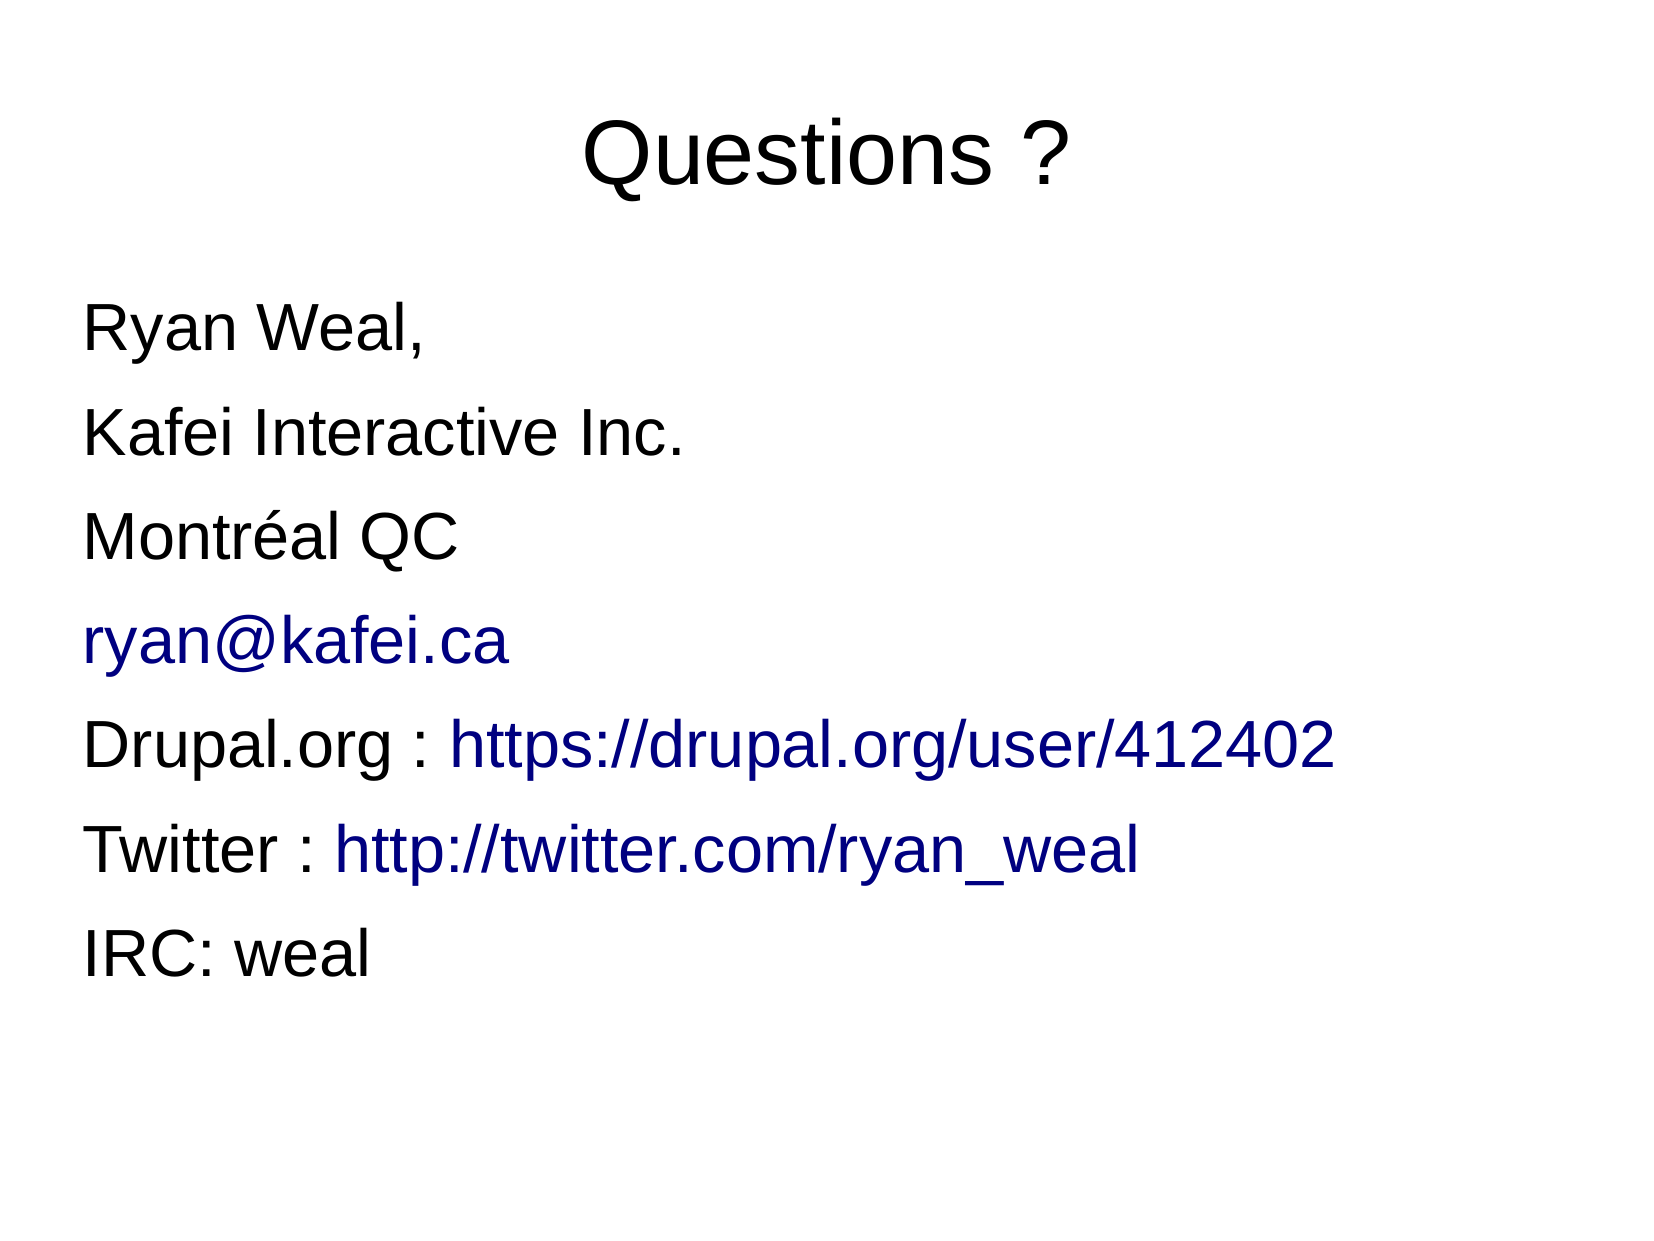

# Questions ?
Ryan Weal,
Kafei Interactive Inc.
Montréal QC
ryan@kafei.ca
Drupal.org : https://drupal.org/user/412402
Twitter : http://twitter.com/ryan_weal
IRC: weal